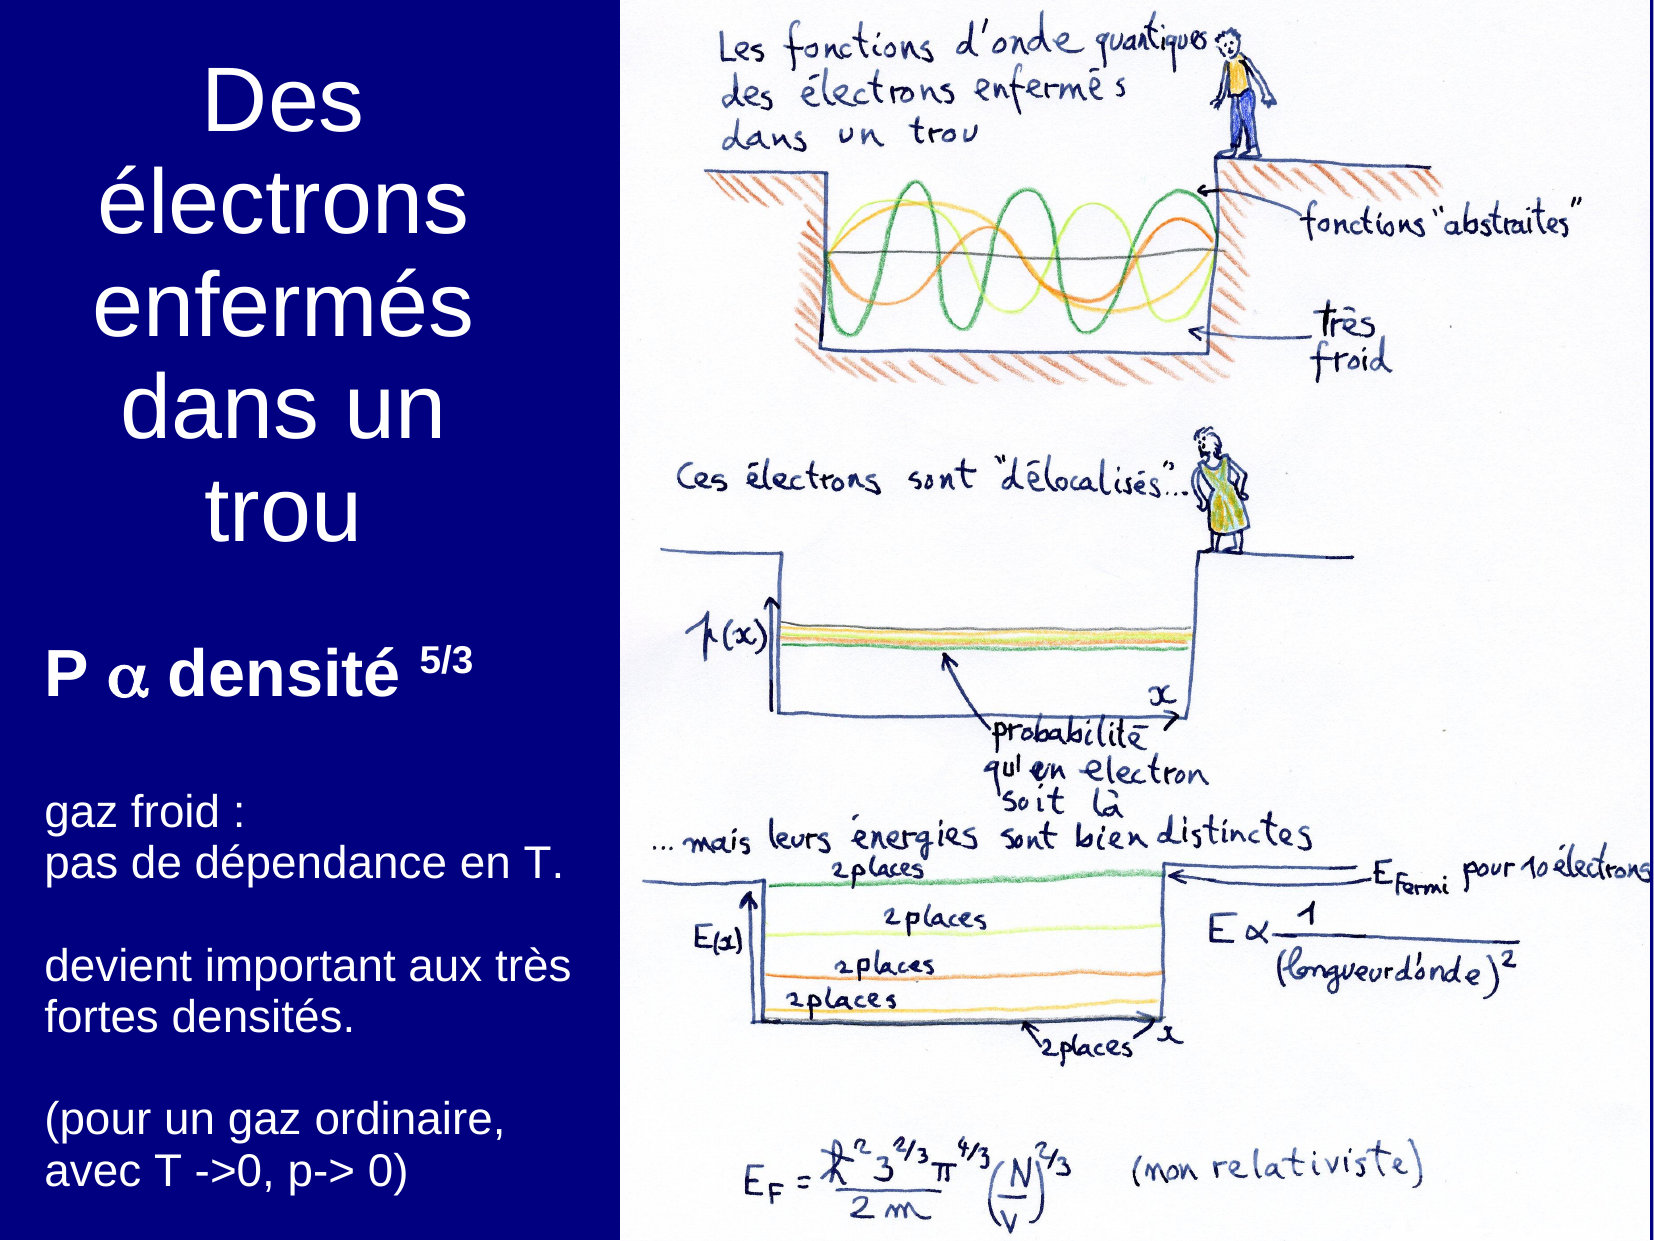

# Des électrons enfermés dans un trou
P a densité 5/3
gaz froid :
pas de dépendance en T.
devient important aux très fortes densités.
(pour un gaz ordinaire, avec T ->0, p-> 0)